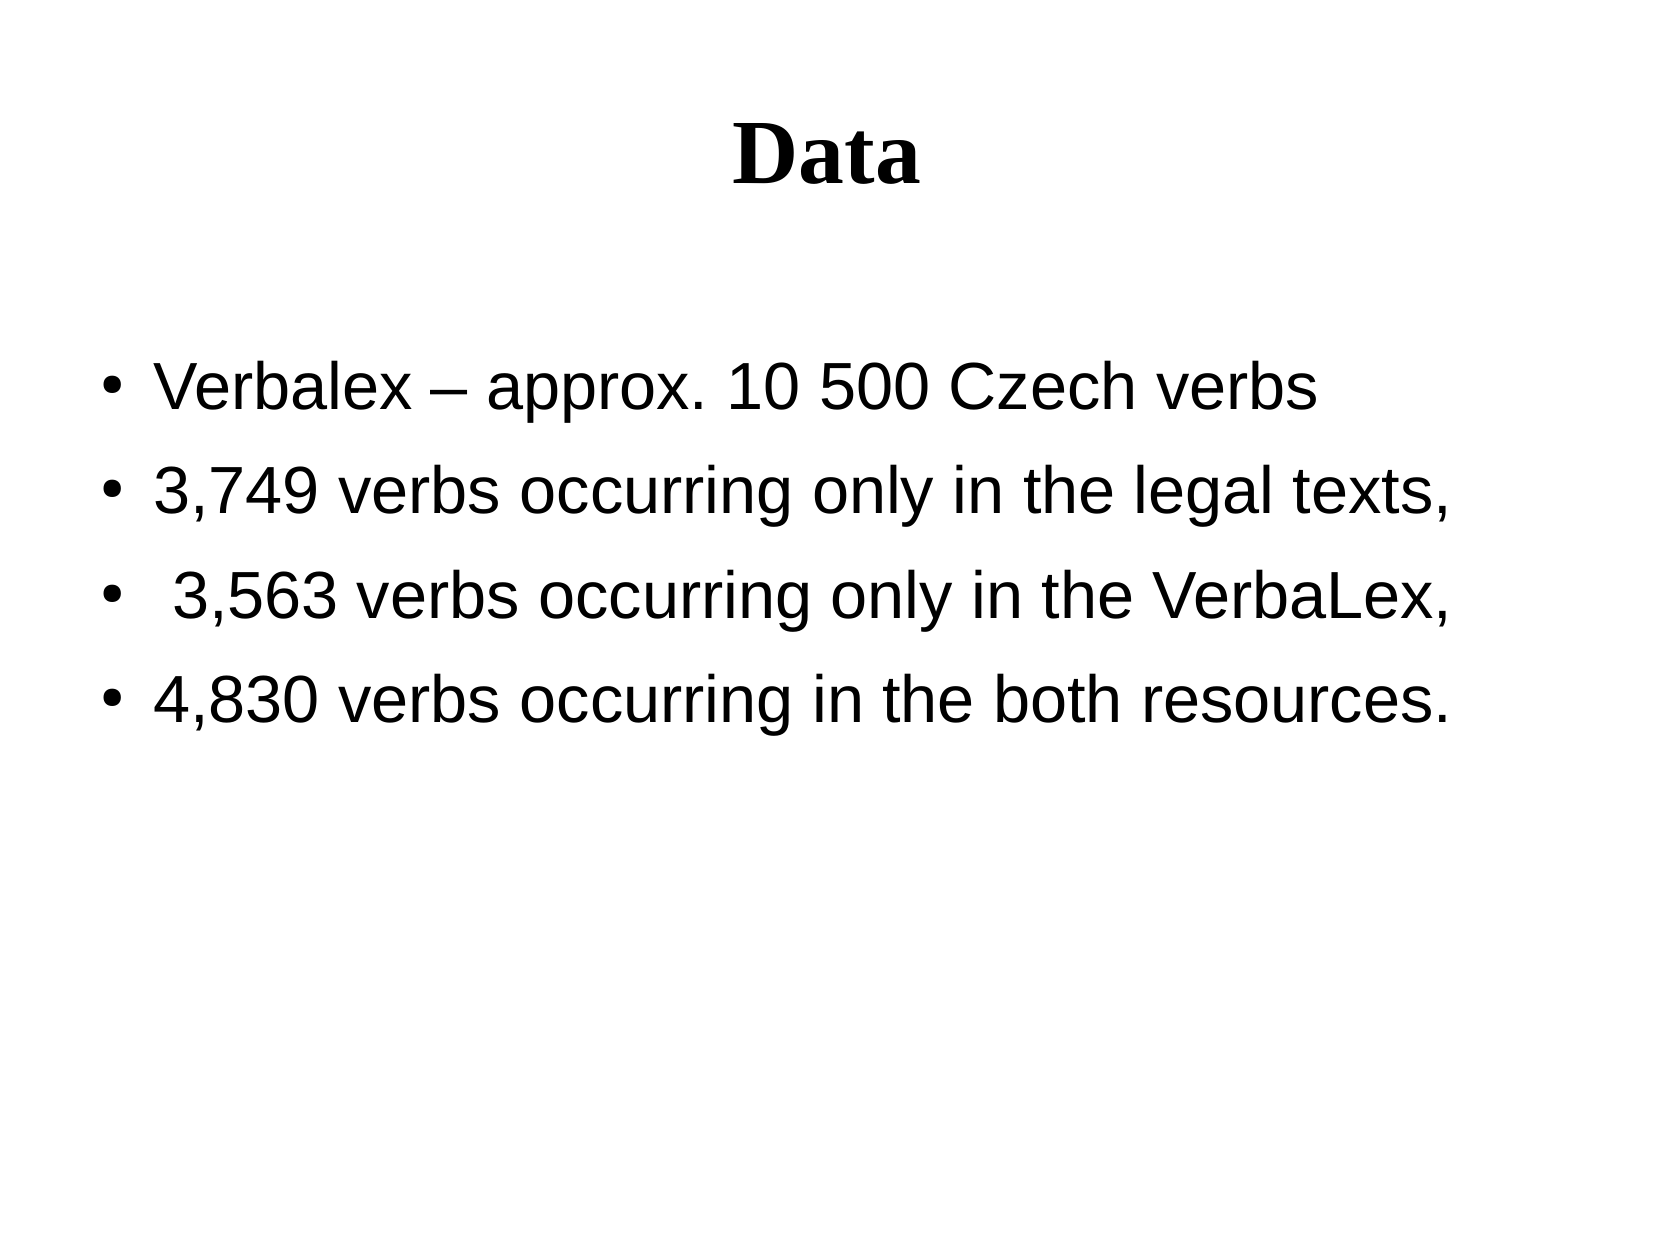

# Data
Verbalex – approx. 10 500 Czech verbs
3,749 verbs occurring only in the legal texts,
 3,563 verbs occurring only in the VerbaLex,
4,830 verbs occurring in the both resources.